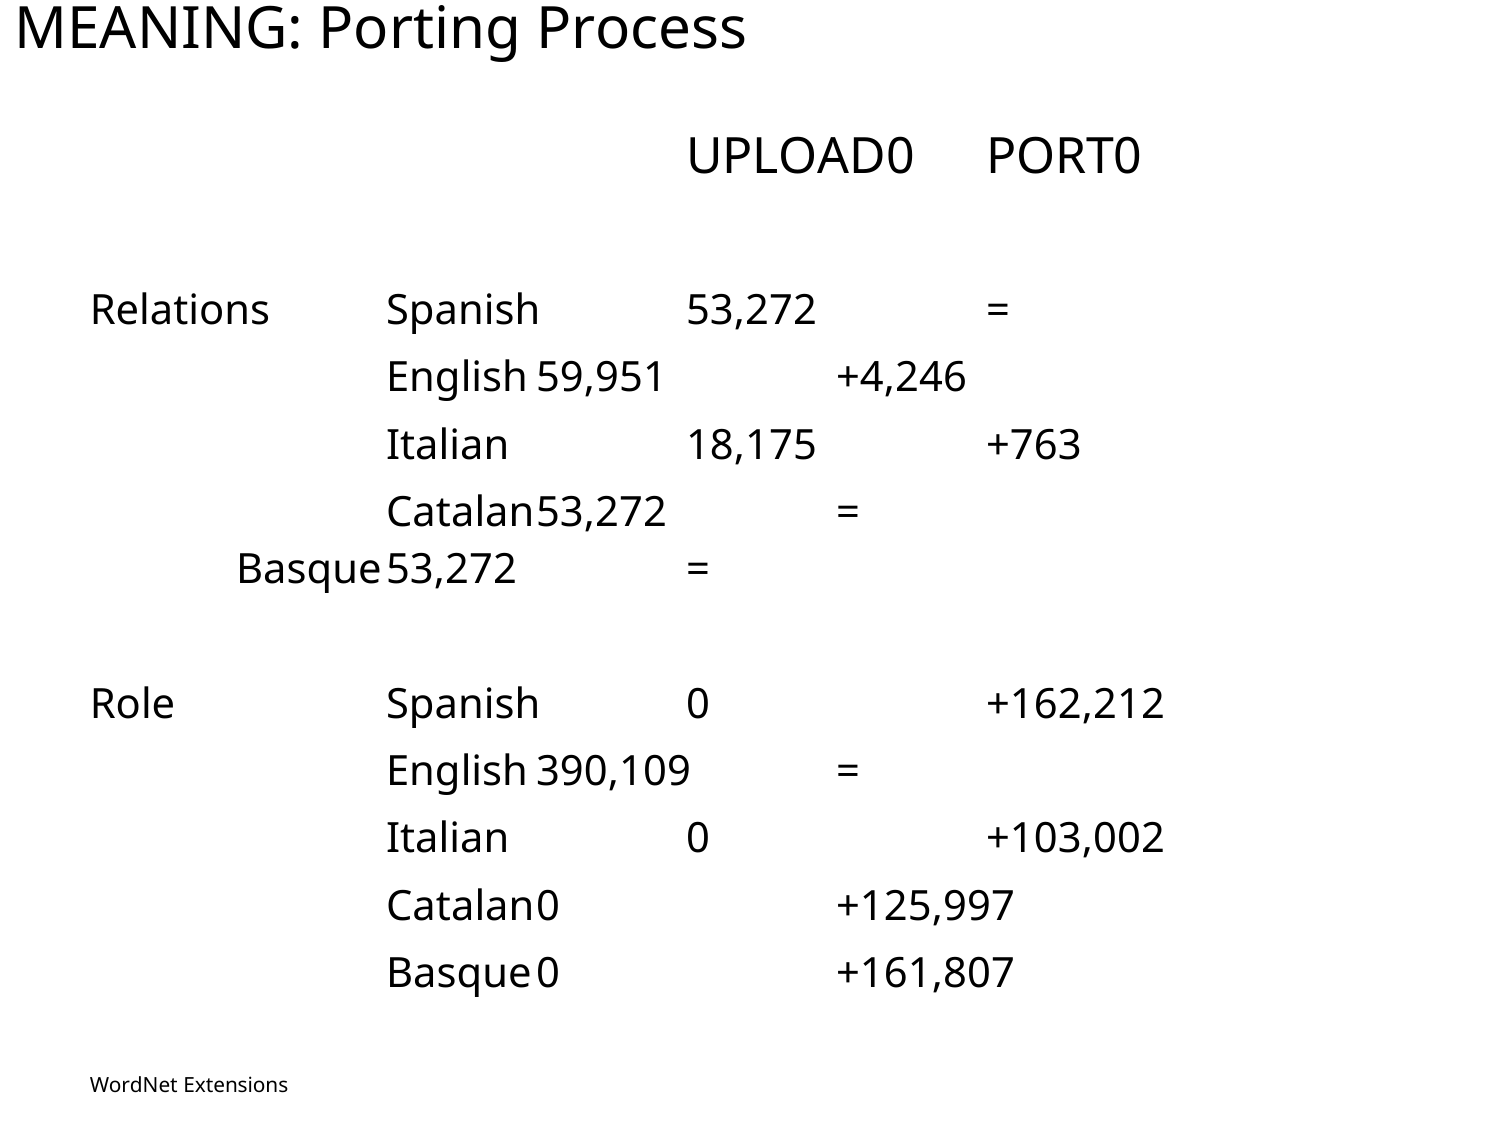

# MEANING: Porting Process
					UPLOAD0	PORT0
Relations	Spanish	53,272		=
			English	59,951		+4,246
			Italian		18,175		+763
			Catalan	53,272		=				Basque	53,272		=
Role		Spanish	0		+162,212
			English	390,109	=
			Italian		0		+103,002
			Catalan	0		+125,997
			Basque	0		+161,807